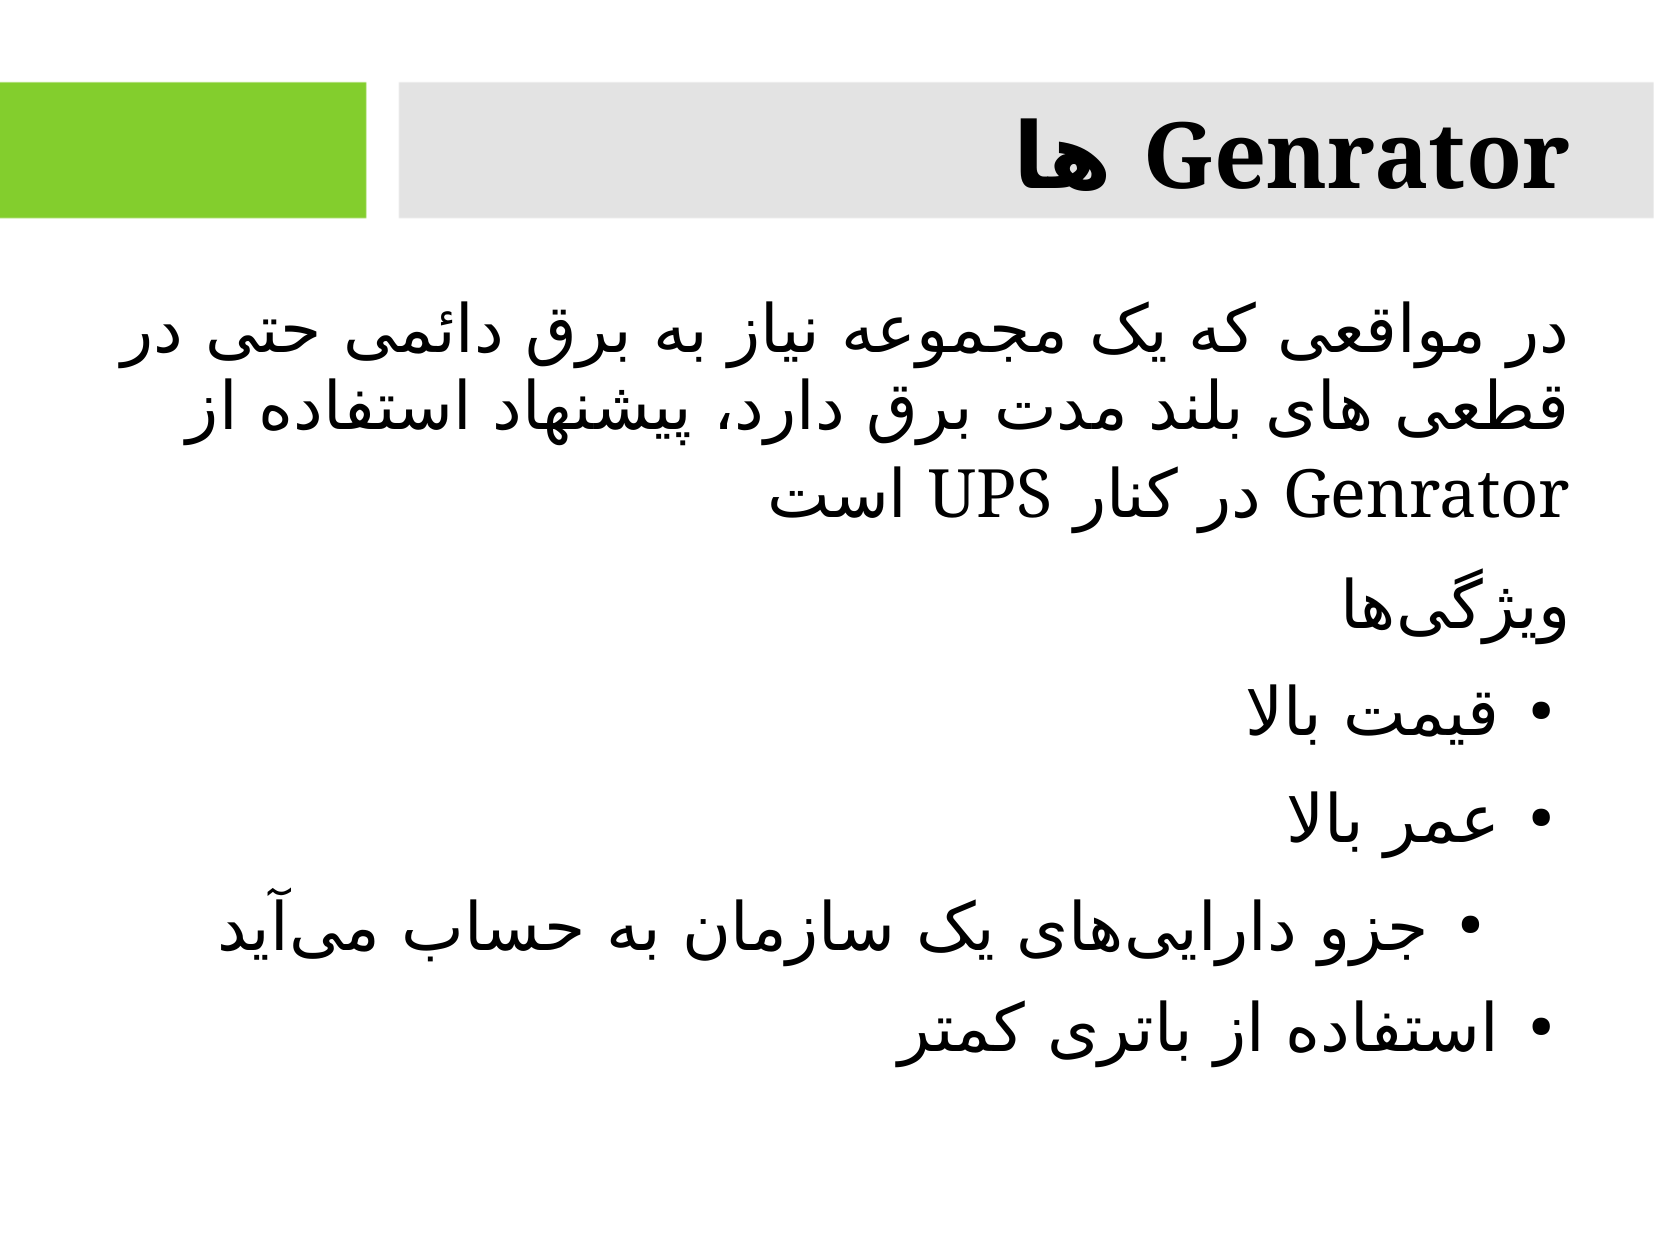

# Genrator ها
در مواقعی که یک مجموعه نیاز به برق دائمی حتی در قطعی های بلند مدت برق دارد، پیشنهاد استفاده از Genrator در کنار UPS است
ویژگی‌ها
قیمت بالا
عمر بالا
جزو دارایی‌های یک سازمان به حساب می‌آید
استفاده از باتری کمتر